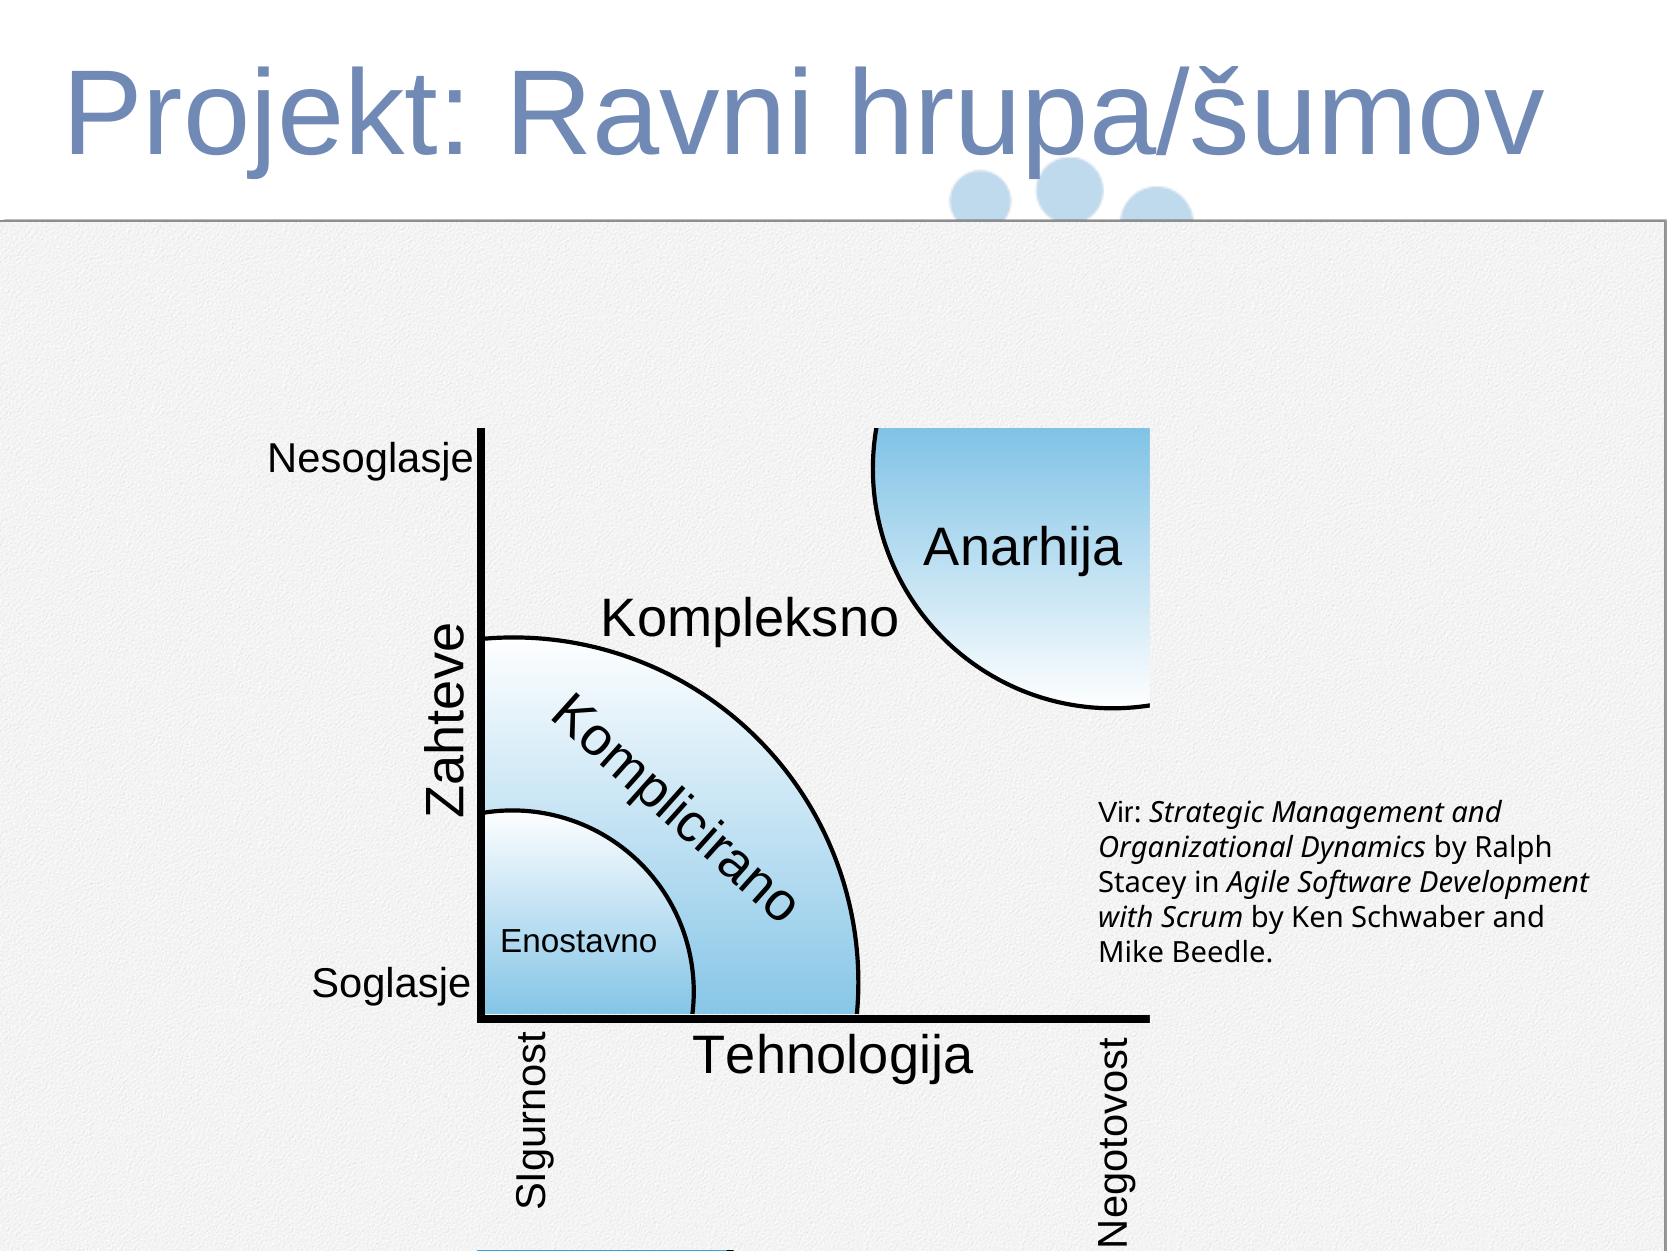

# Projekt: Ravni hrupa/šumov
Nesoglasje
Anarhija
Kompleksno
Zahteve
Komplicirano
Vir: Strategic Management and Organizational Dynamics by Ralph Stacey in Agile Software Development with Scrum by Ken Schwaber and Mike Beedle.
Enostavno
Soglasje
Tehnologija
SIgurnost
Negotovost